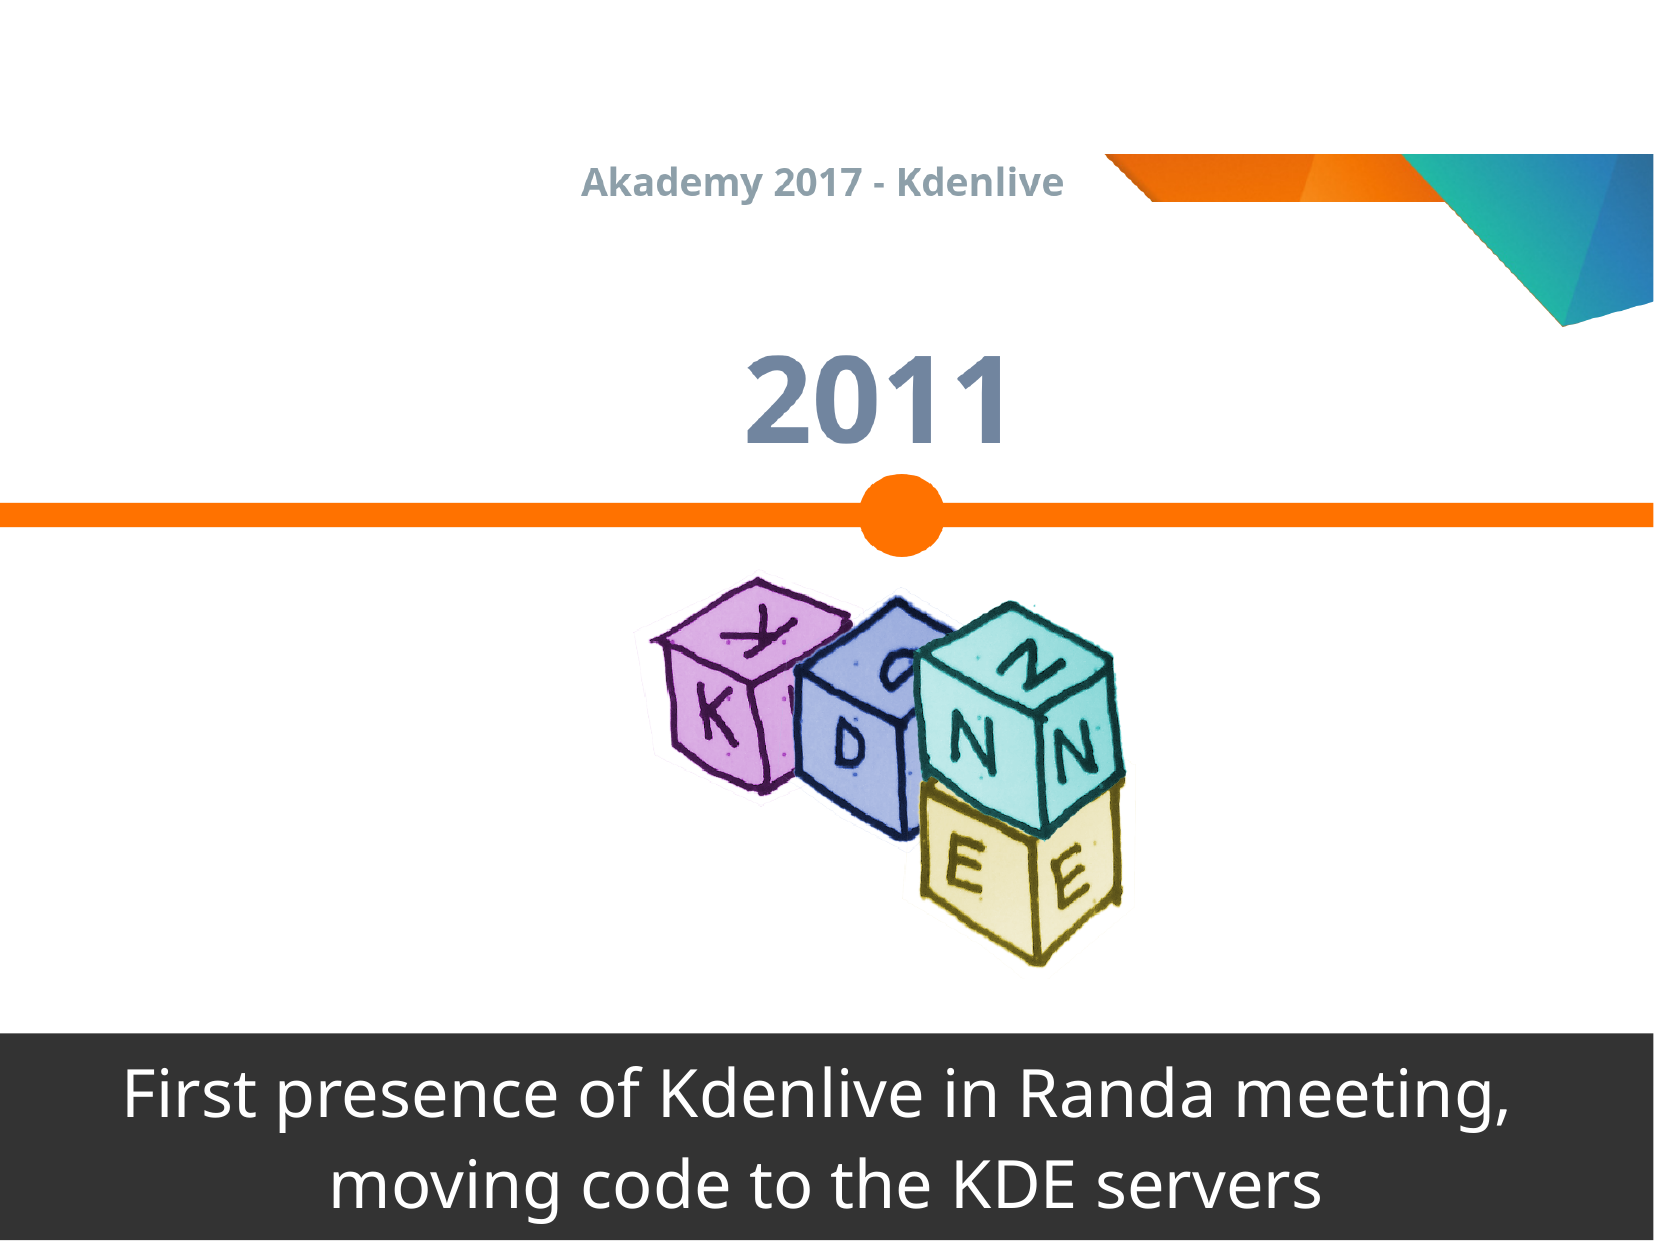

# First presence of Kdenlive in Randa meeting, moving code to the KDE servers